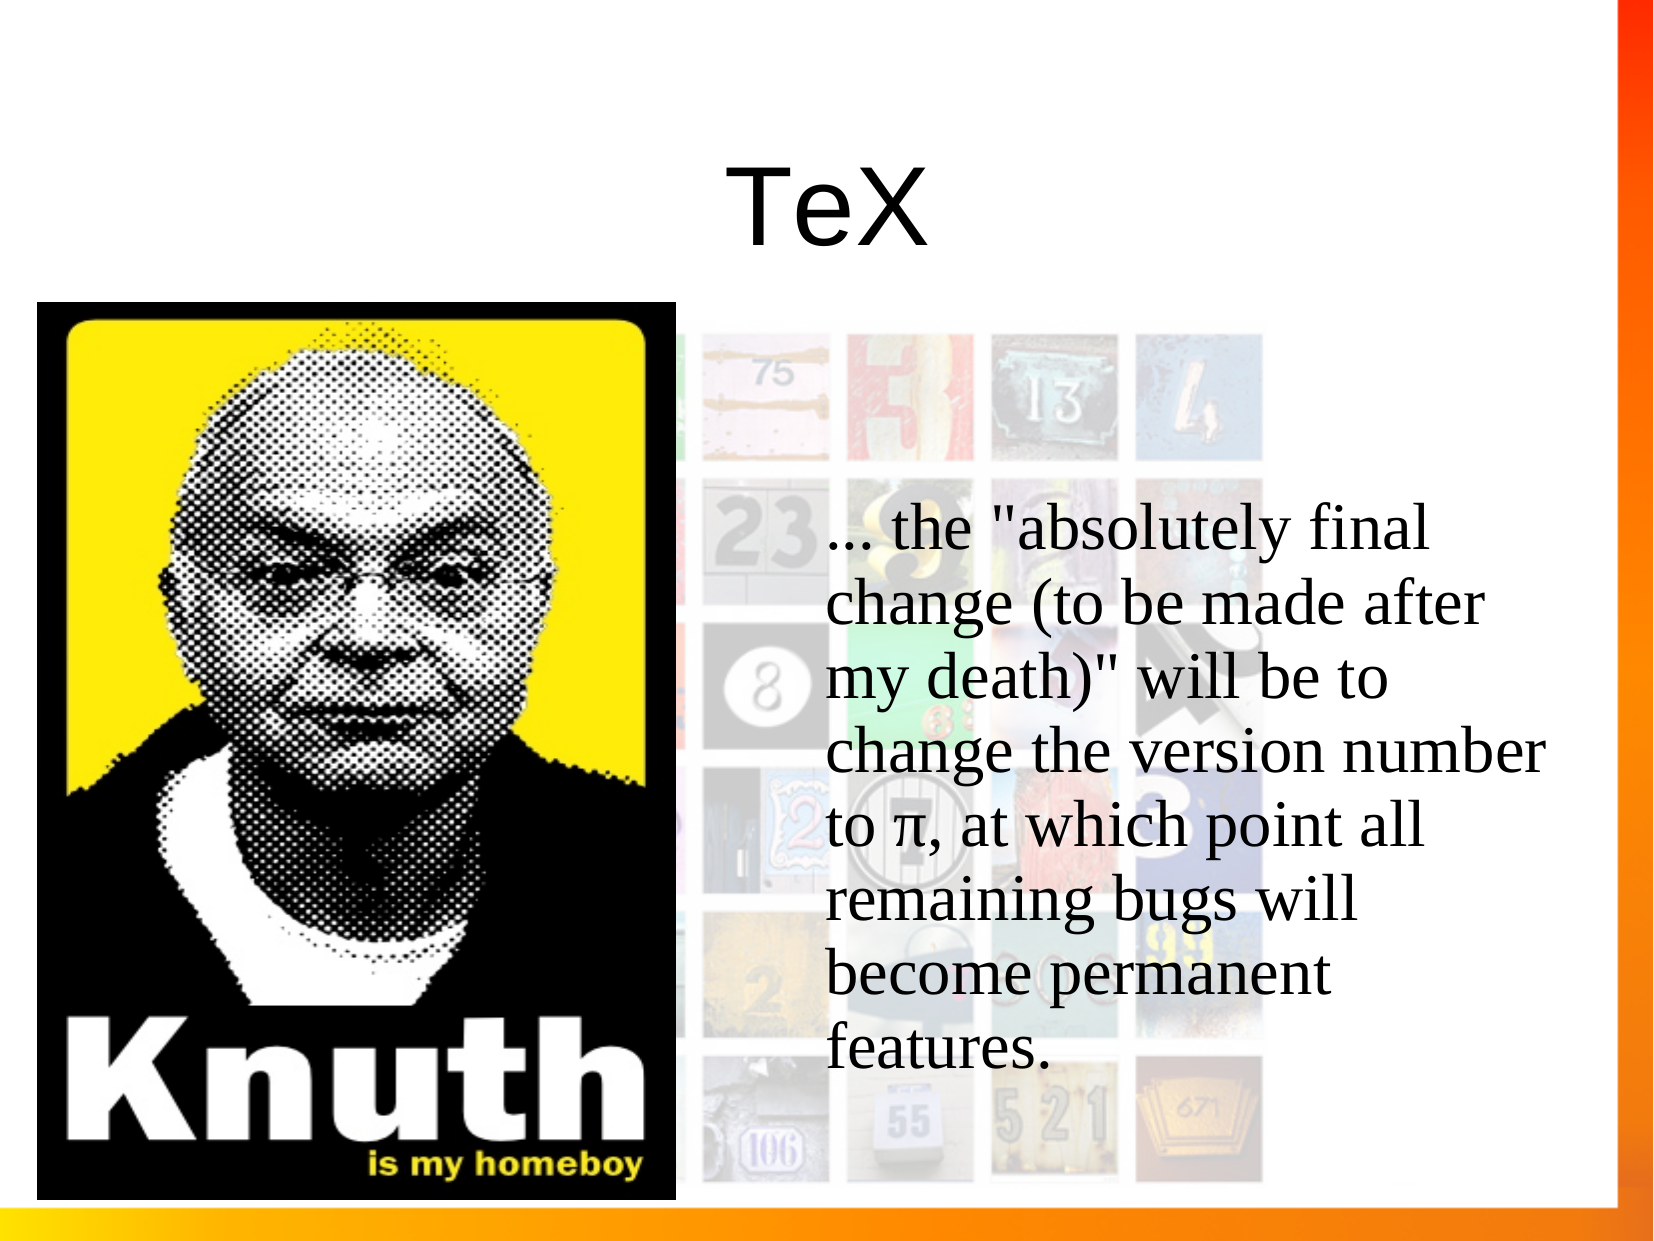

# TeX
... the "absolutely final change (to be made after my death)" will be to change the version number to π, at which point all remaining bugs will become permanent features.